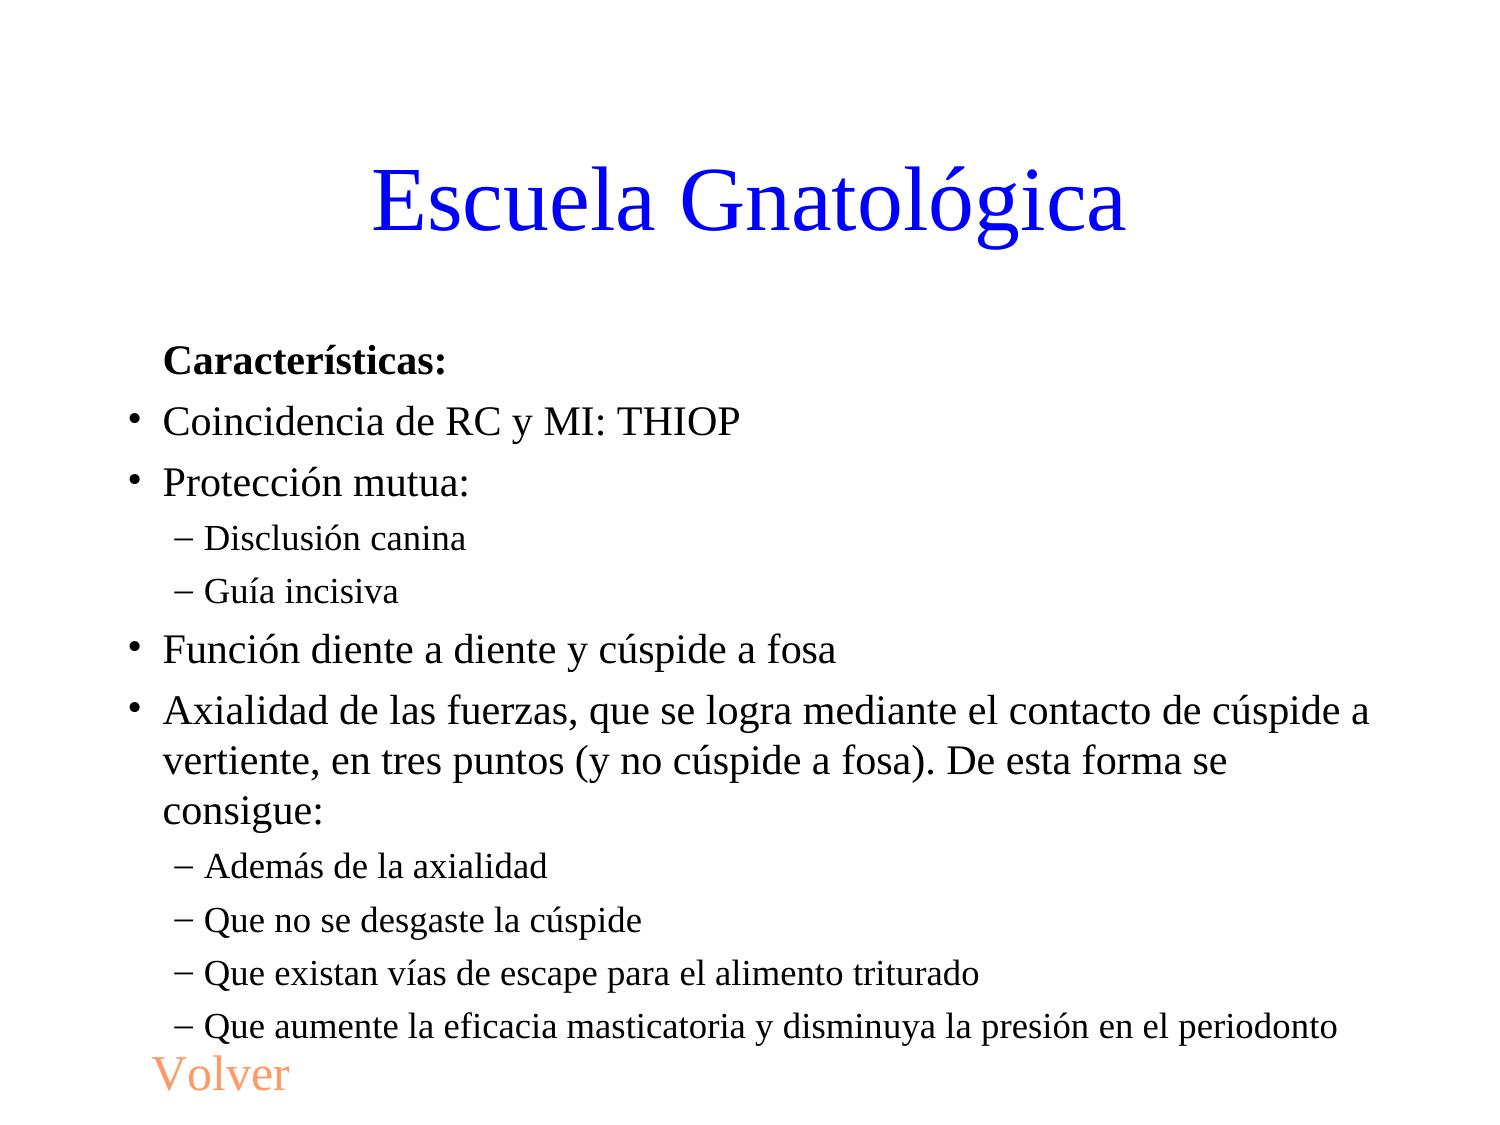

# Escuela Gnatológica
Características:
Coincidencia de RC y MI: THIOP
Protección mutua:
Disclusión canina
Guía incisiva
Función diente a diente y cúspide a fosa
Axialidad de las fuerzas, que se logra mediante el contacto de cúspide a vertiente, en tres puntos (y no cúspide a fosa). De esta forma se consigue:
Además de la axialidad
Que no se desgaste la cúspide
Que existan vías de escape para el alimento triturado
Que aumente la eficacia masticatoria y disminuya la presión en el periodonto
Volver